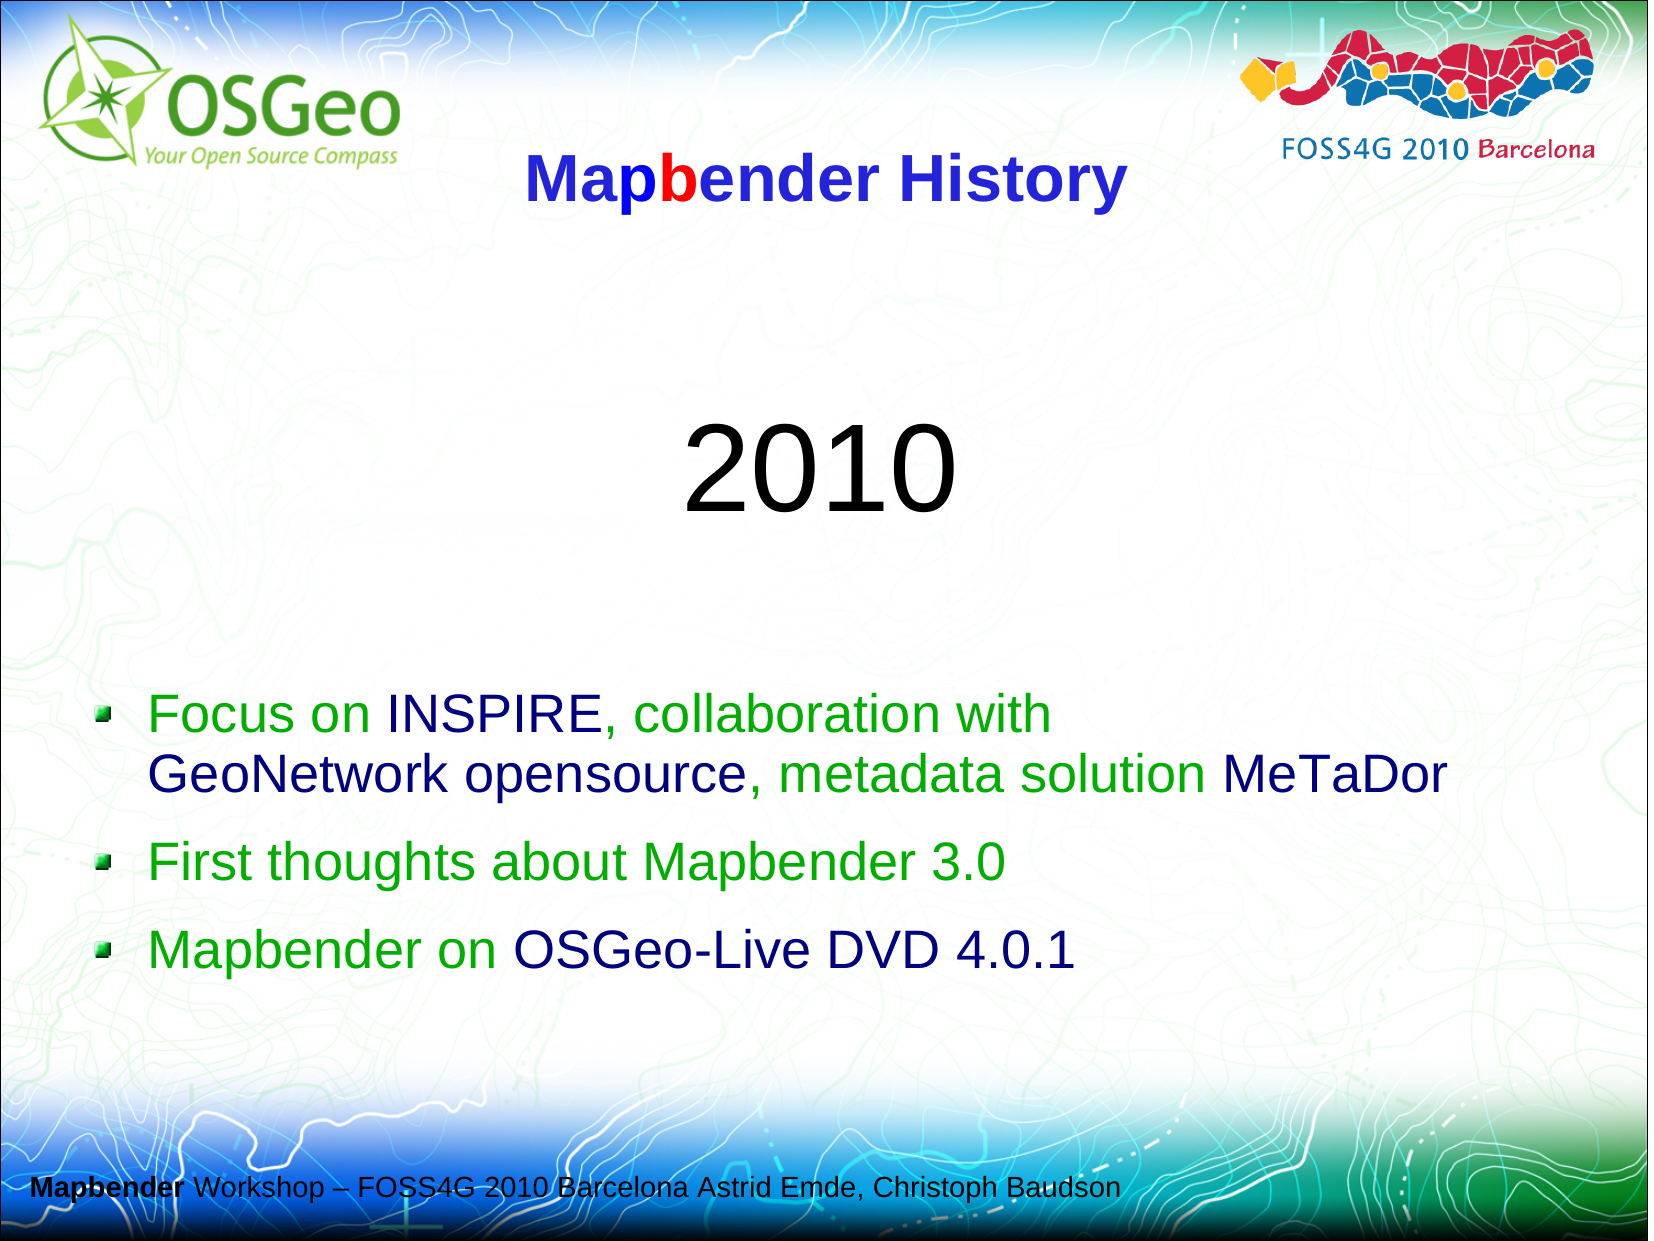

# Mapbender History
2010
Focus on INSPIRE, collaboration with GeoNetwork opensource, metadata solution MeTaDor
First thoughts about Mapbender 3.0
Mapbender on OSGeo-Live DVD 4.0.1